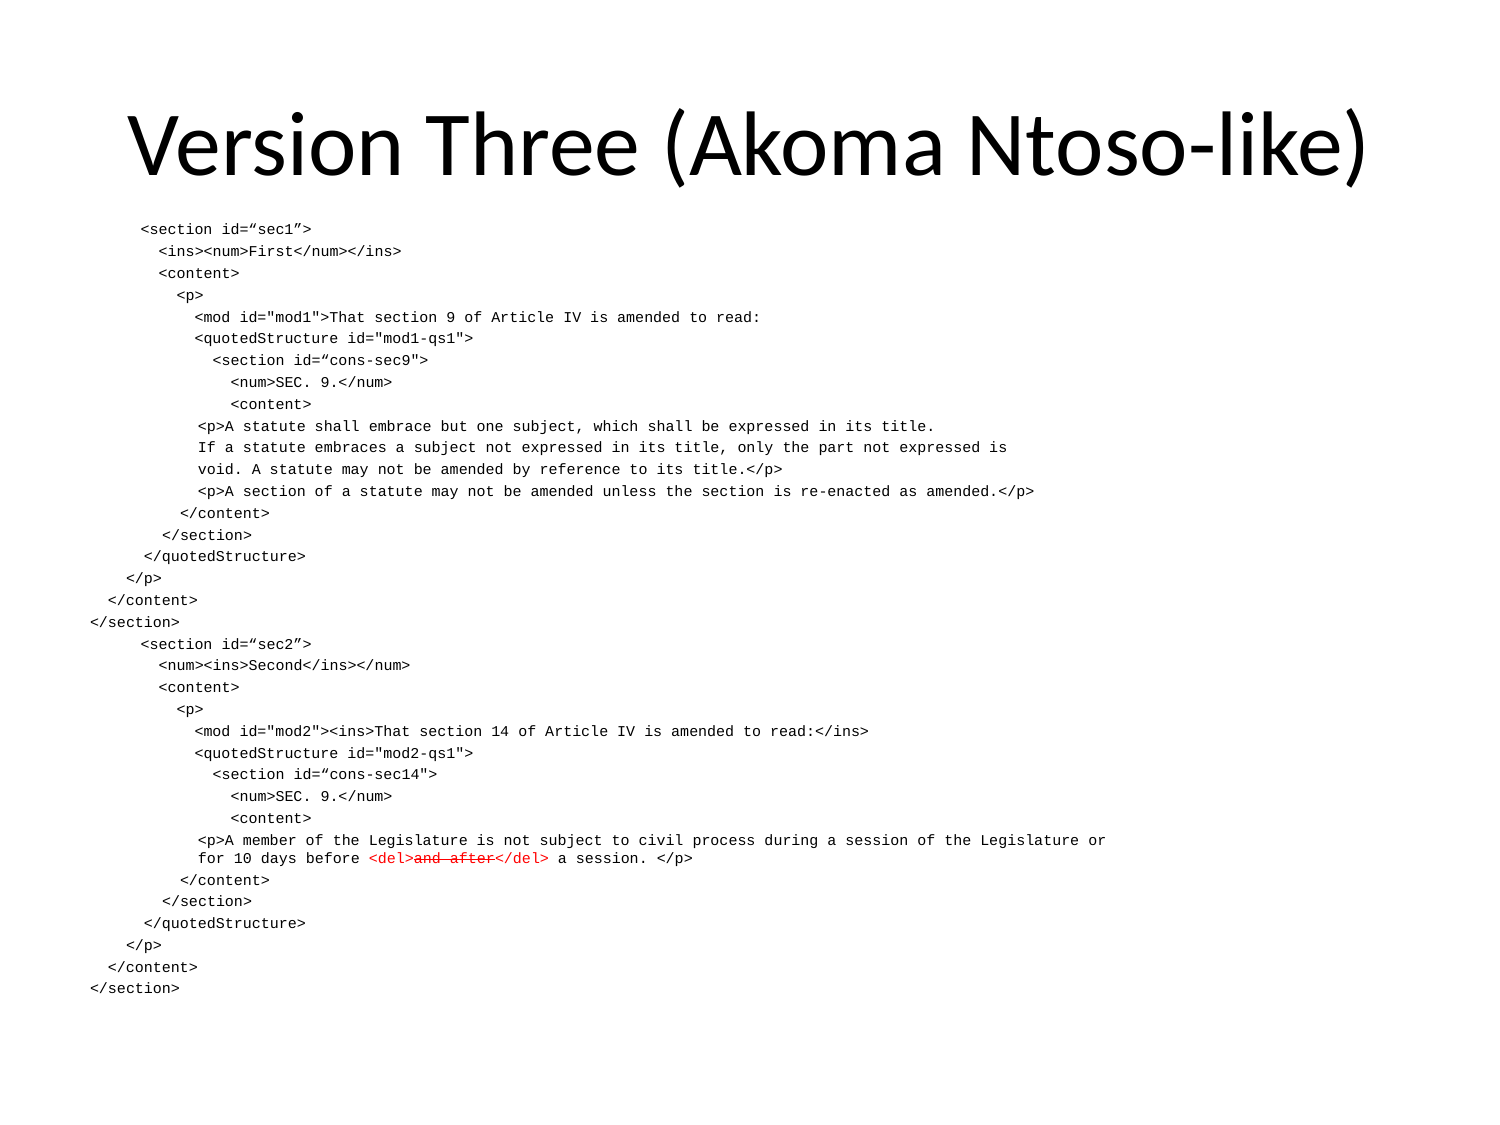

# Version Three (Akoma Ntoso-like)
<section id=“sec1”>
 <ins><num>First</num></ins>
 <content>
 <p>
 <mod id="mod1">That section 9 of Article IV is amended to read:
 <quotedStructure id="mod1-qs1">
 <section id=“cons-sec9">
 <num>SEC. 9.</num>
 <content>
 <p>A statute shall embrace but one subject, which shall be expressed in its title.
 If a statute embraces a subject not expressed in its title, only the part not expressed is
 void. A statute may not be amended by reference to its title.</p>
 <p>A section of a statute may not be amended unless the section is re-enacted as amended.</p>
 </content>
 </section>
 </quotedStructure>
 </p>
 </content>
</section>
<section id=“sec2”>
 <num><ins>Second</ins></num>
 <content>
 <p>
 <mod id="mod2"><ins>That section 14 of Article IV is amended to read:</ins>
 <quotedStructure id="mod2-qs1">
 <section id=“cons-sec14">
 <num>SEC. 9.</num>
 <content>
 <p>A member of the Legislature is not subject to civil process during a session of the Legislature or
 for 10 days before <del>and after</del> a session. </p>
 </content>
 </section>
 </quotedStructure>
 </p>
 </content>
</section>